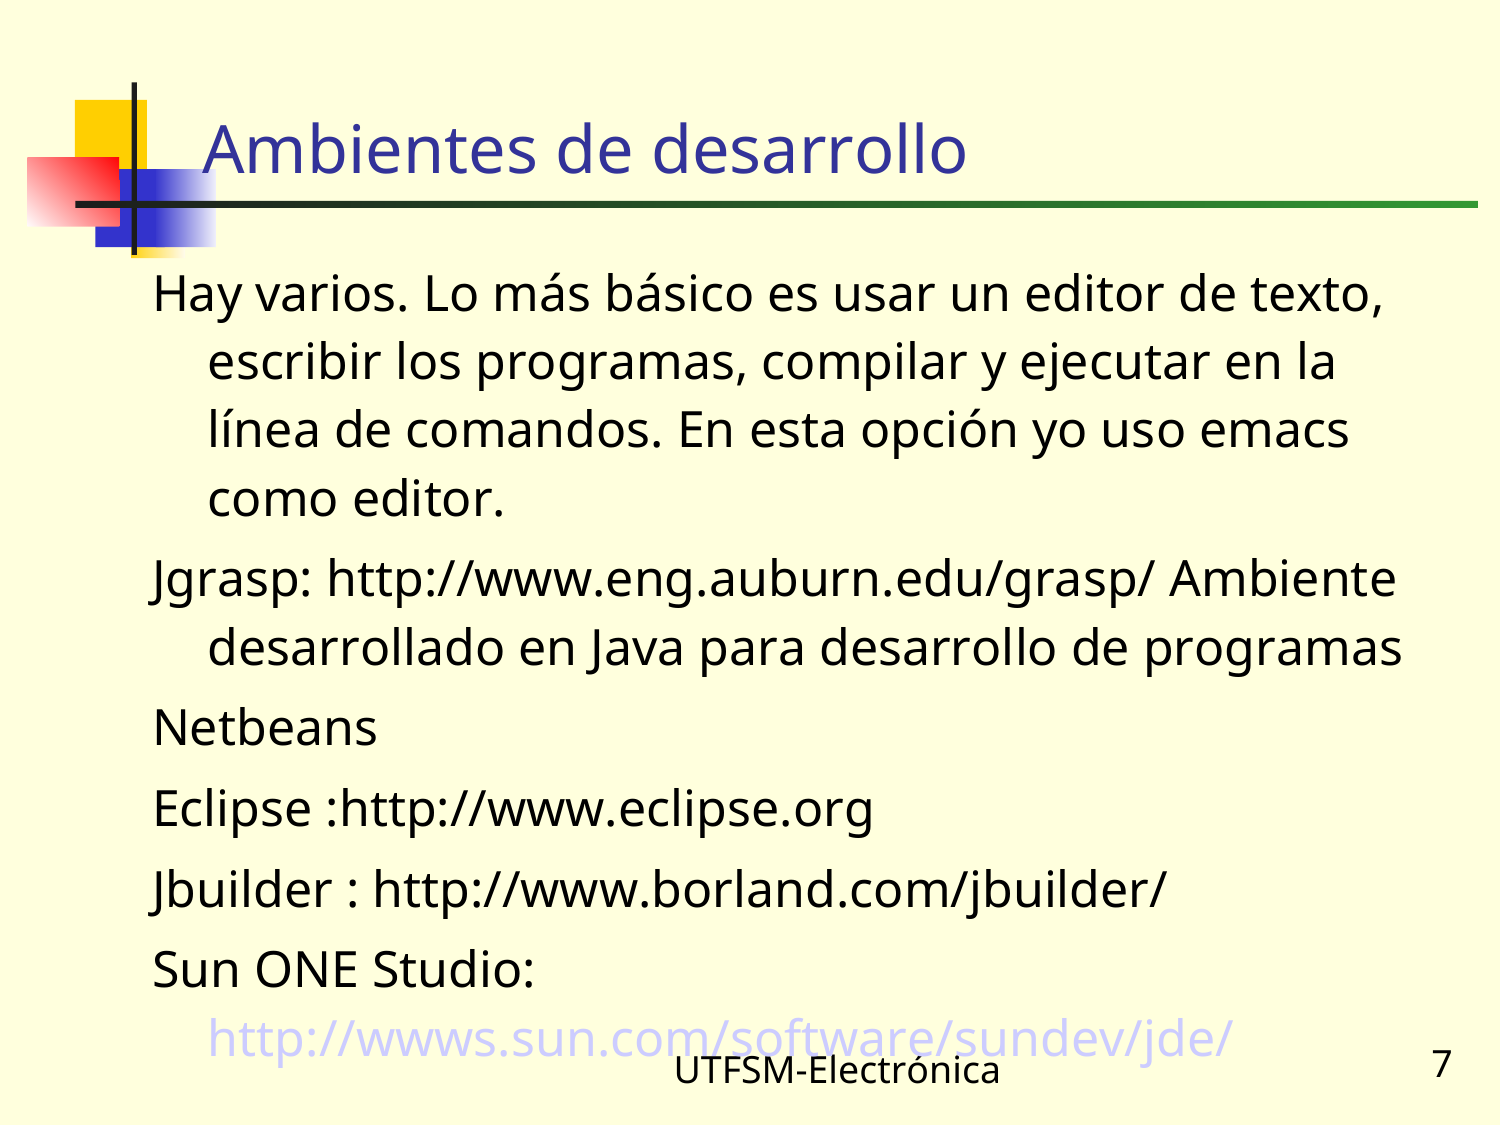

# Ambientes de desarrollo
Hay varios. Lo más básico es usar un editor de texto, escribir los programas, compilar y ejecutar en la línea de comandos. En esta opción yo uso emacs como editor.
Jgrasp: http://www.eng.auburn.edu/grasp/ Ambiente desarrollado en Java para desarrollo de programas
Netbeans
Eclipse :http://www.eclipse.org
Jbuilder : http://www.borland.com/jbuilder/
Sun ONE Studio: http://wwws.sun.com/software/sundev/jde/